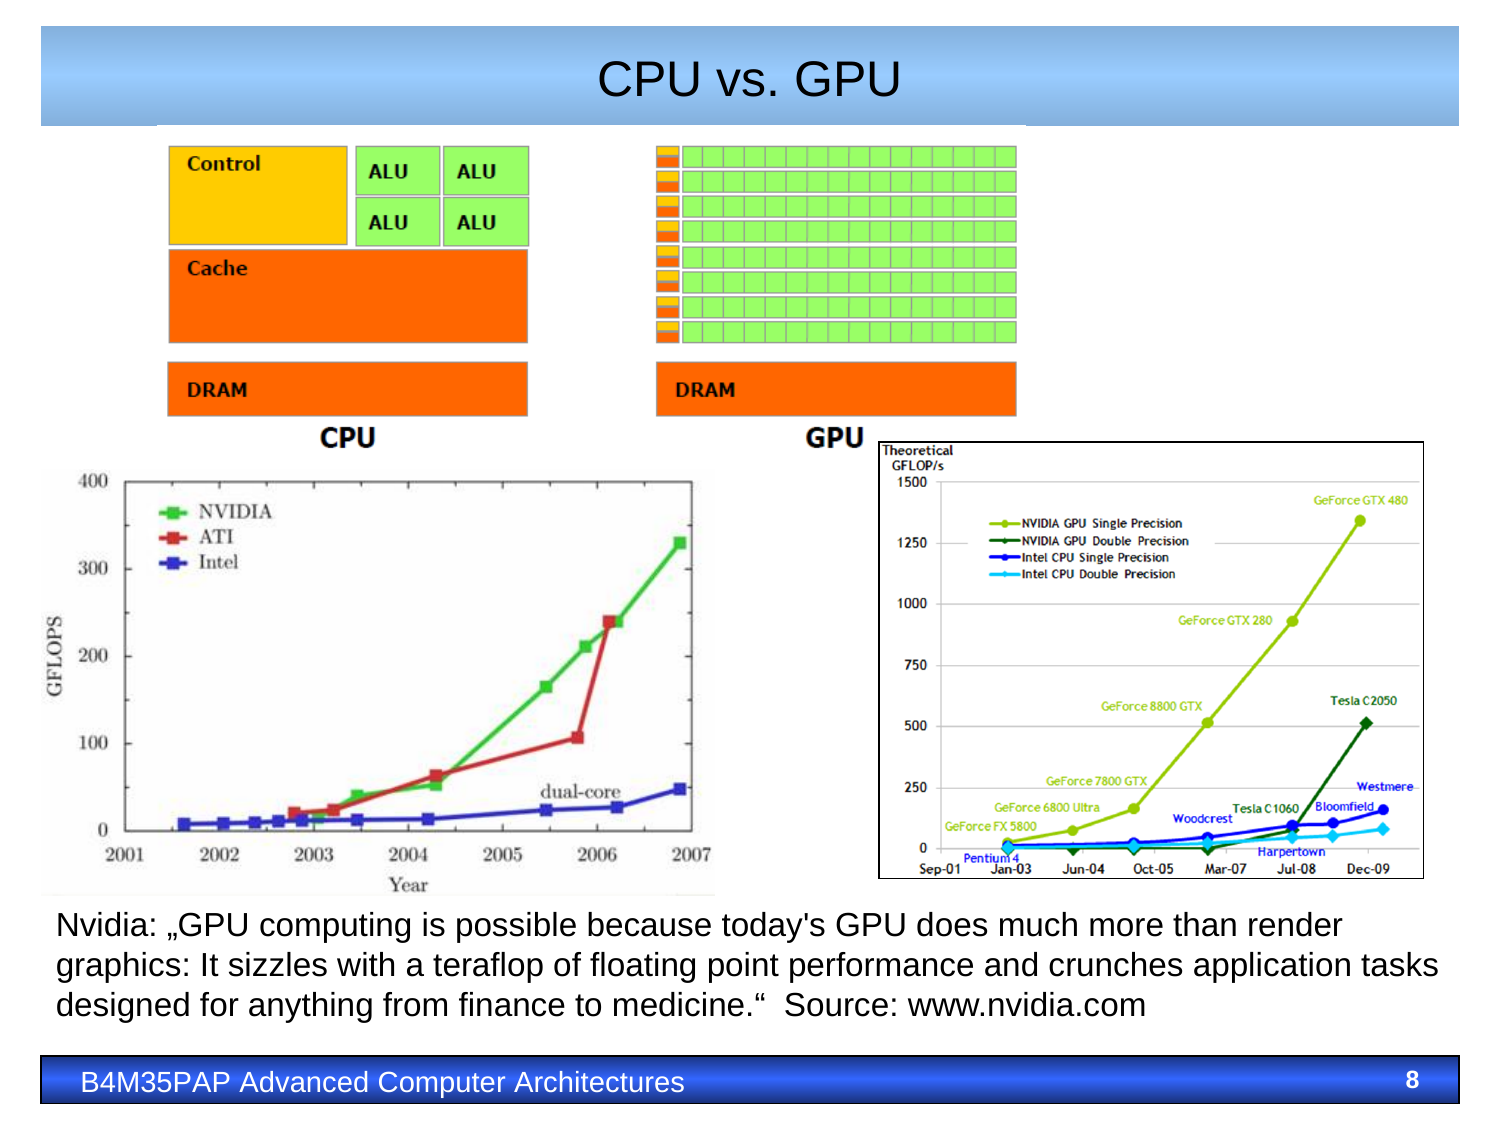

# CPU vs. GPU
Nvidia: „GPU computing is possible because today's GPU does much more than render graphics: It sizzles with a teraflop of floating point performance and crunches application tasks designed for anything from finance to medicine.“ Source: www.nvidia.com